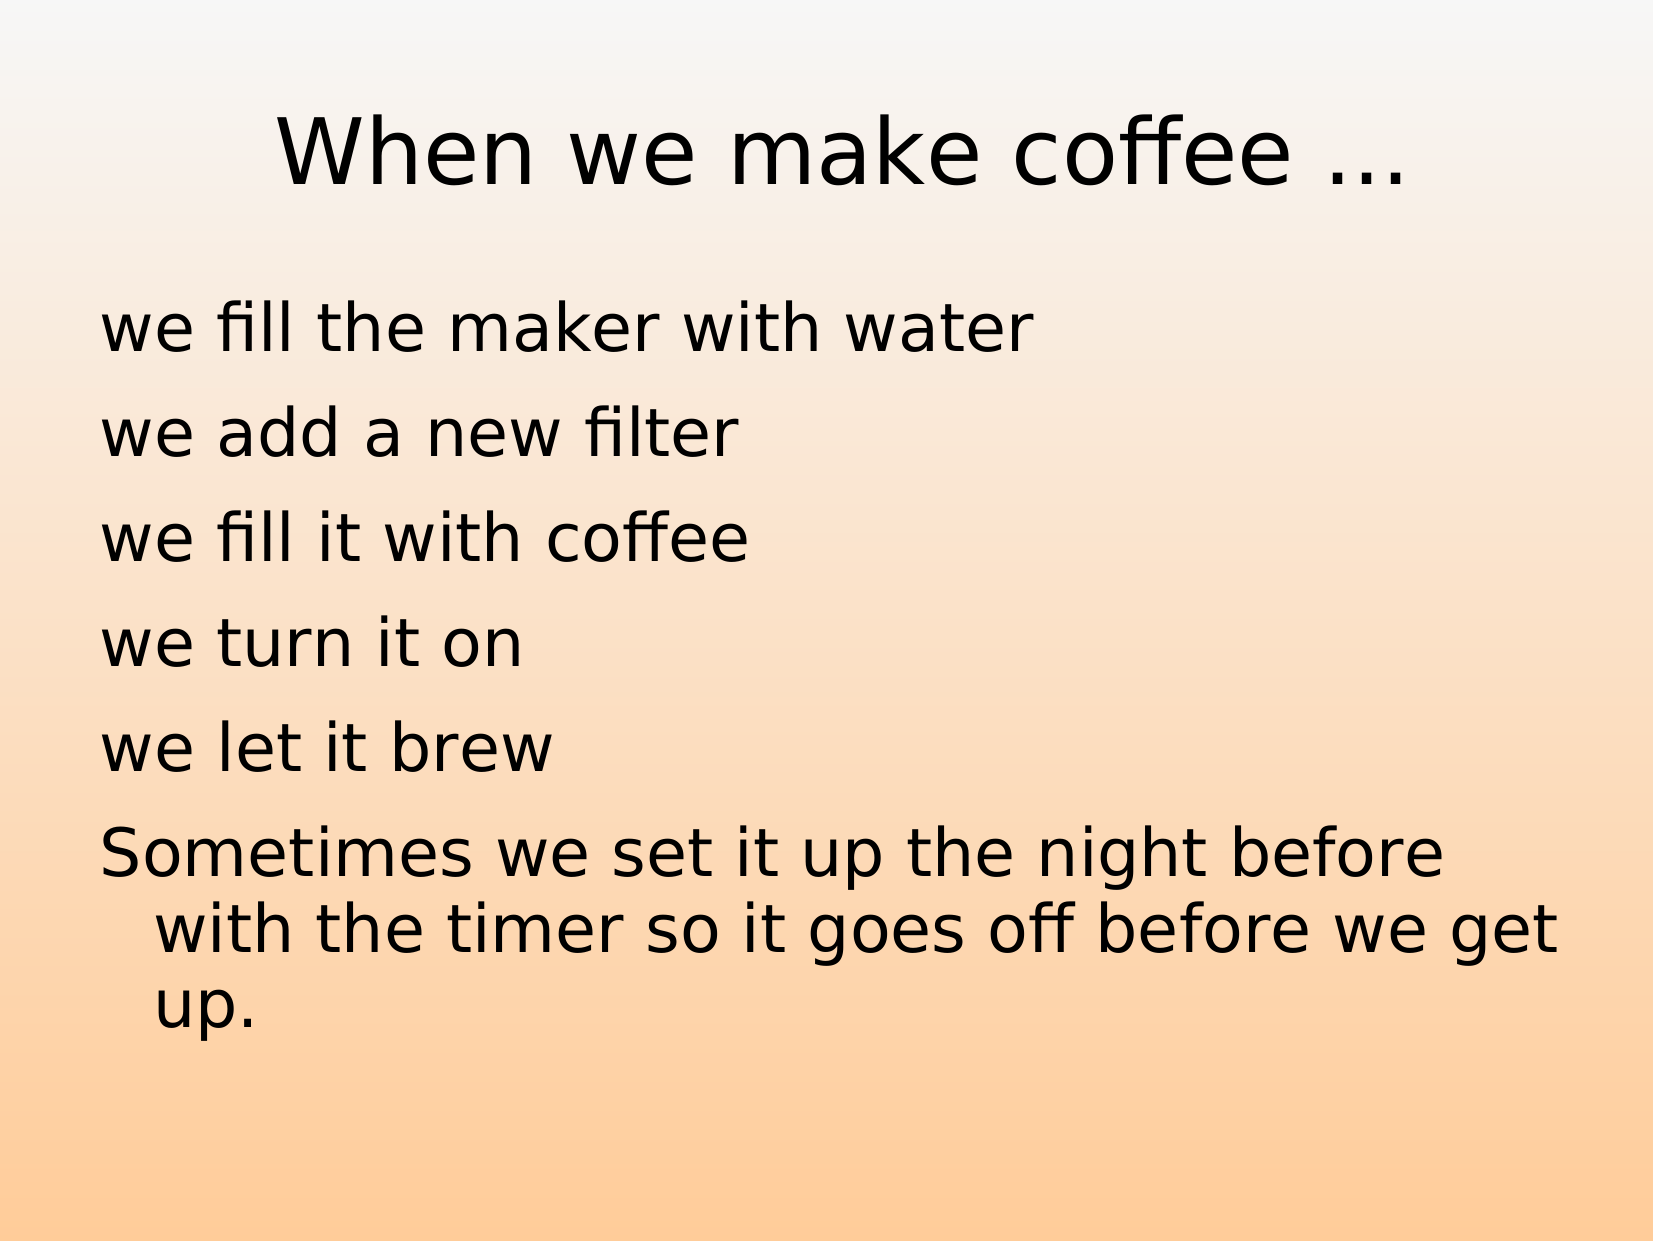

# When we make coffee ...
we fill the maker with water
we add a new filter
we fill it with coffee
we turn it on
we let it brew
Sometimes we set it up the night before with the timer so it goes off before we get up.